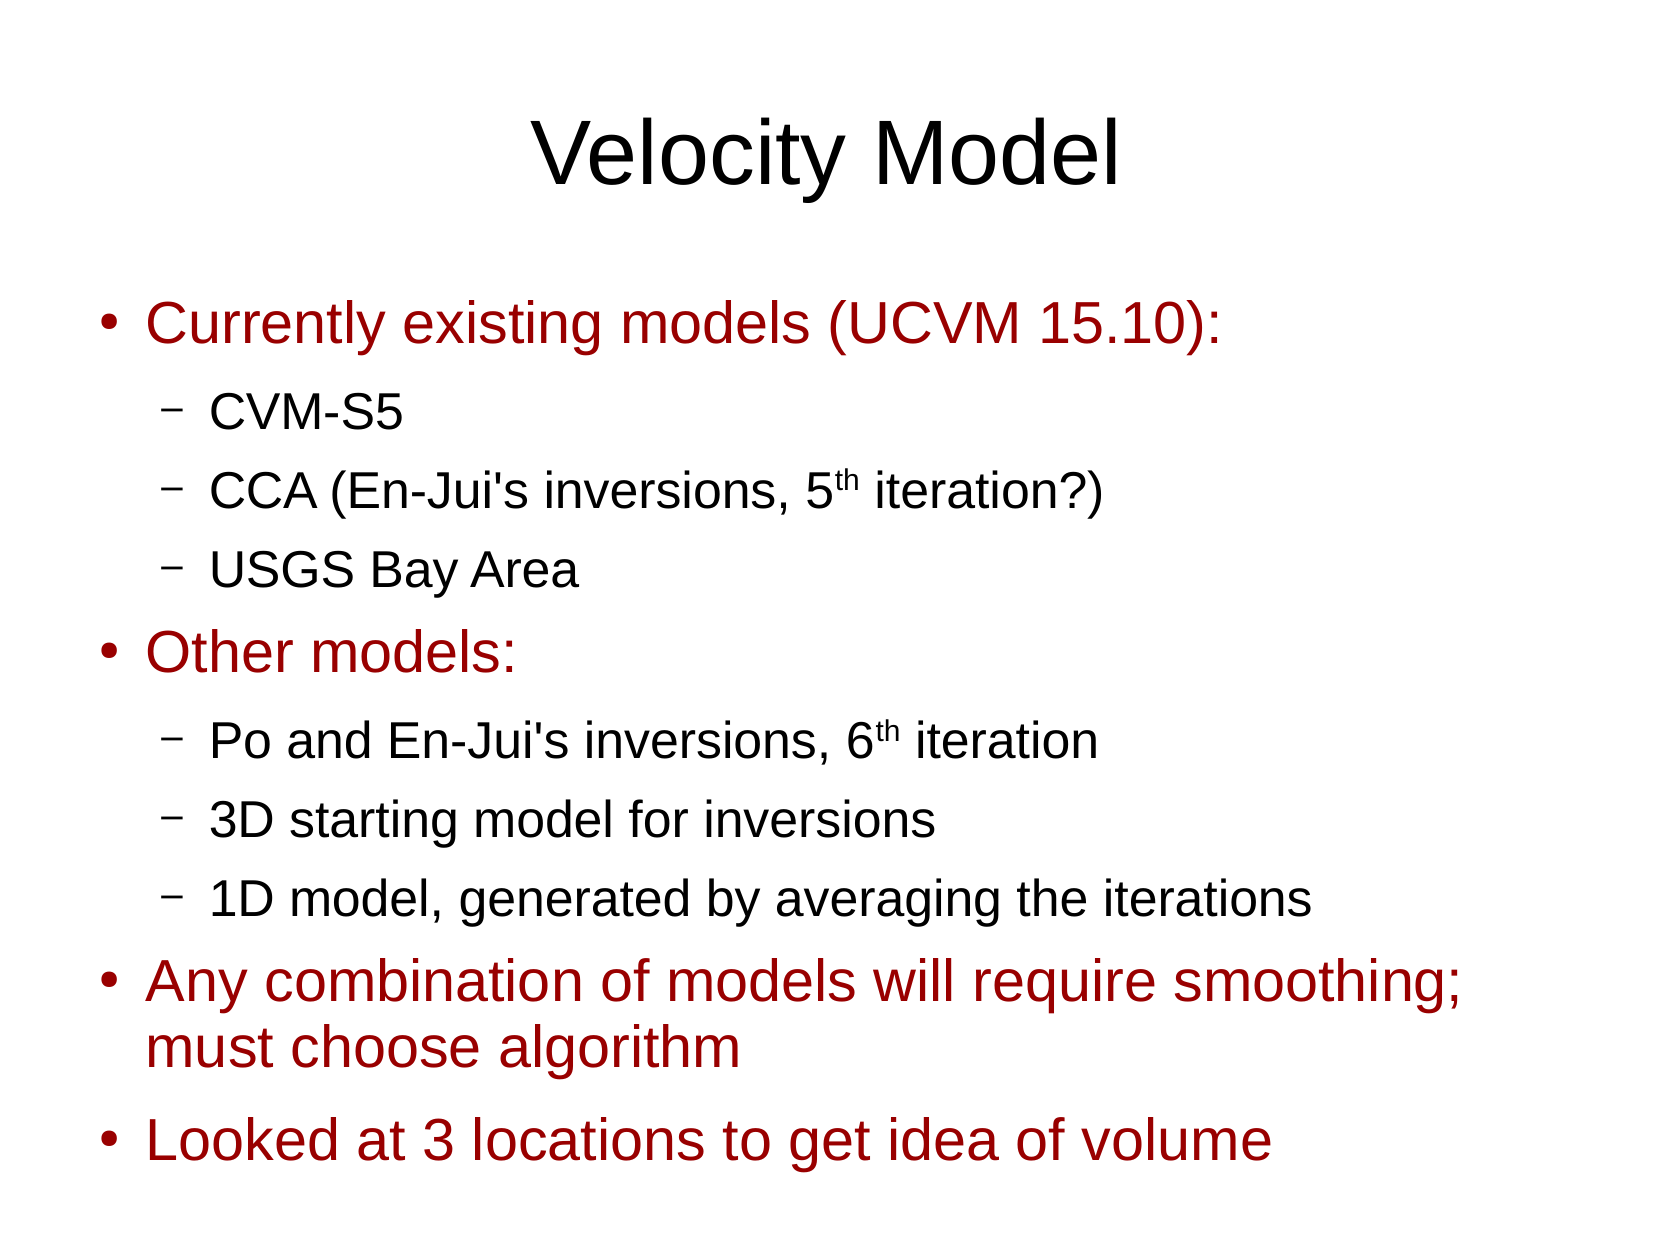

# Velocity Model
Currently existing models (UCVM 15.10):
CVM-S5
CCA (En-Jui's inversions, 5th iteration?)
USGS Bay Area
Other models:
Po and En-Jui's inversions, 6th iteration
3D starting model for inversions
1D model, generated by averaging the iterations
Any combination of models will require smoothing; must choose algorithm
Looked at 3 locations to get idea of volume